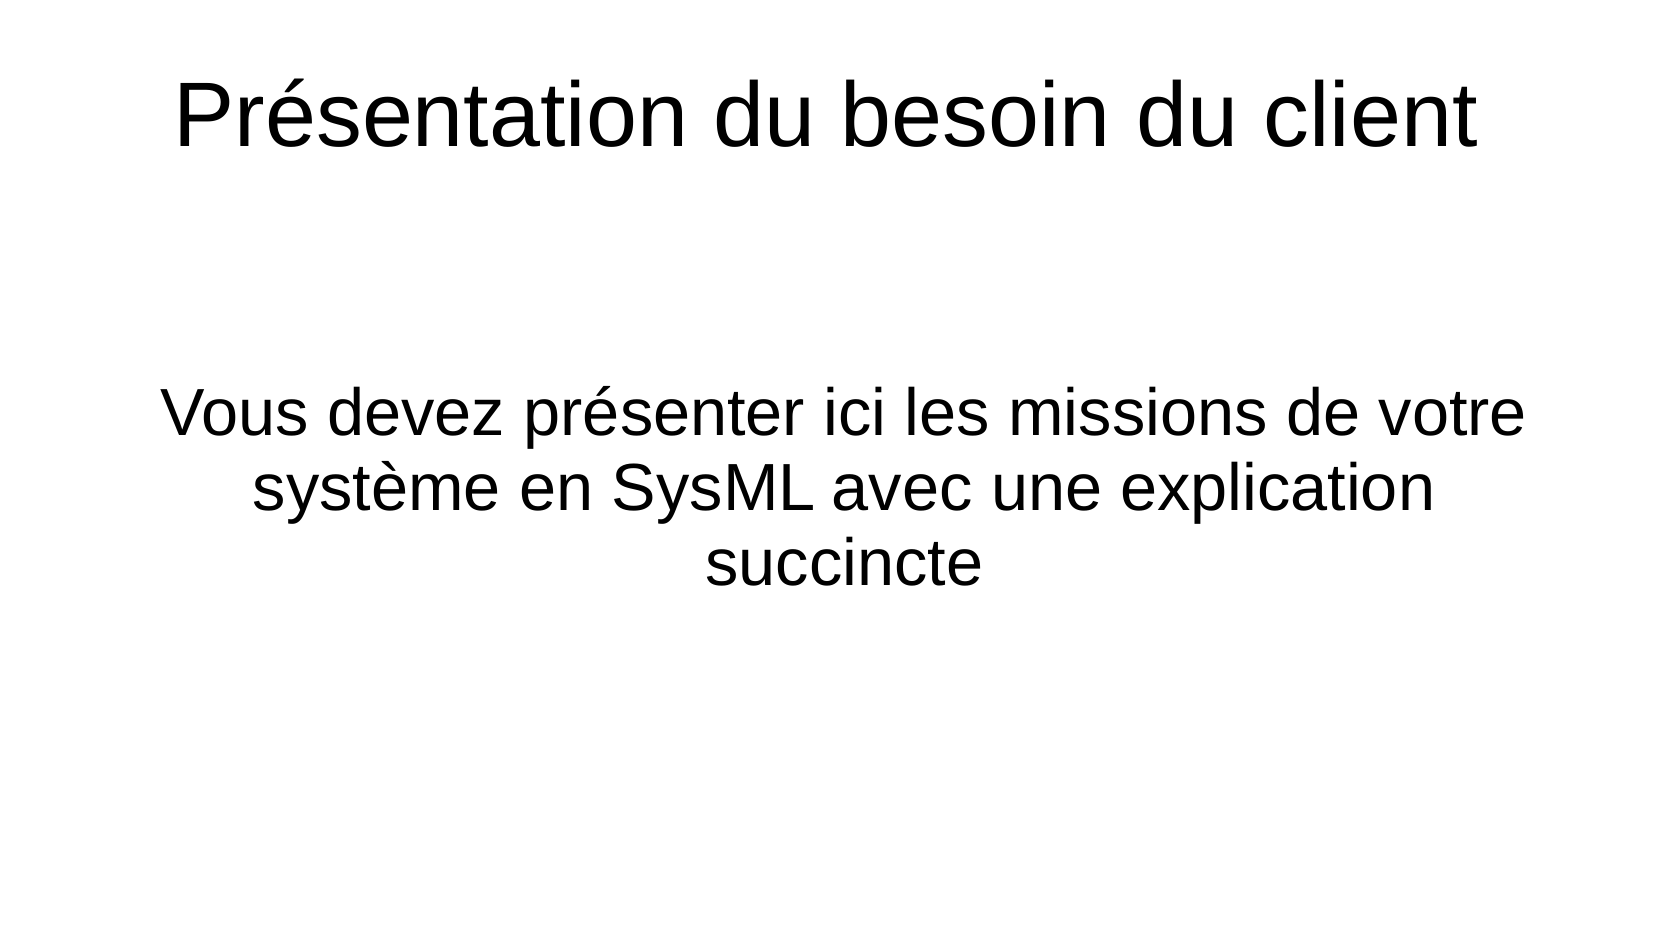

# Présentation du besoin du client
Vous devez présenter ici les missions de votre système en SysML avec une explication succincte